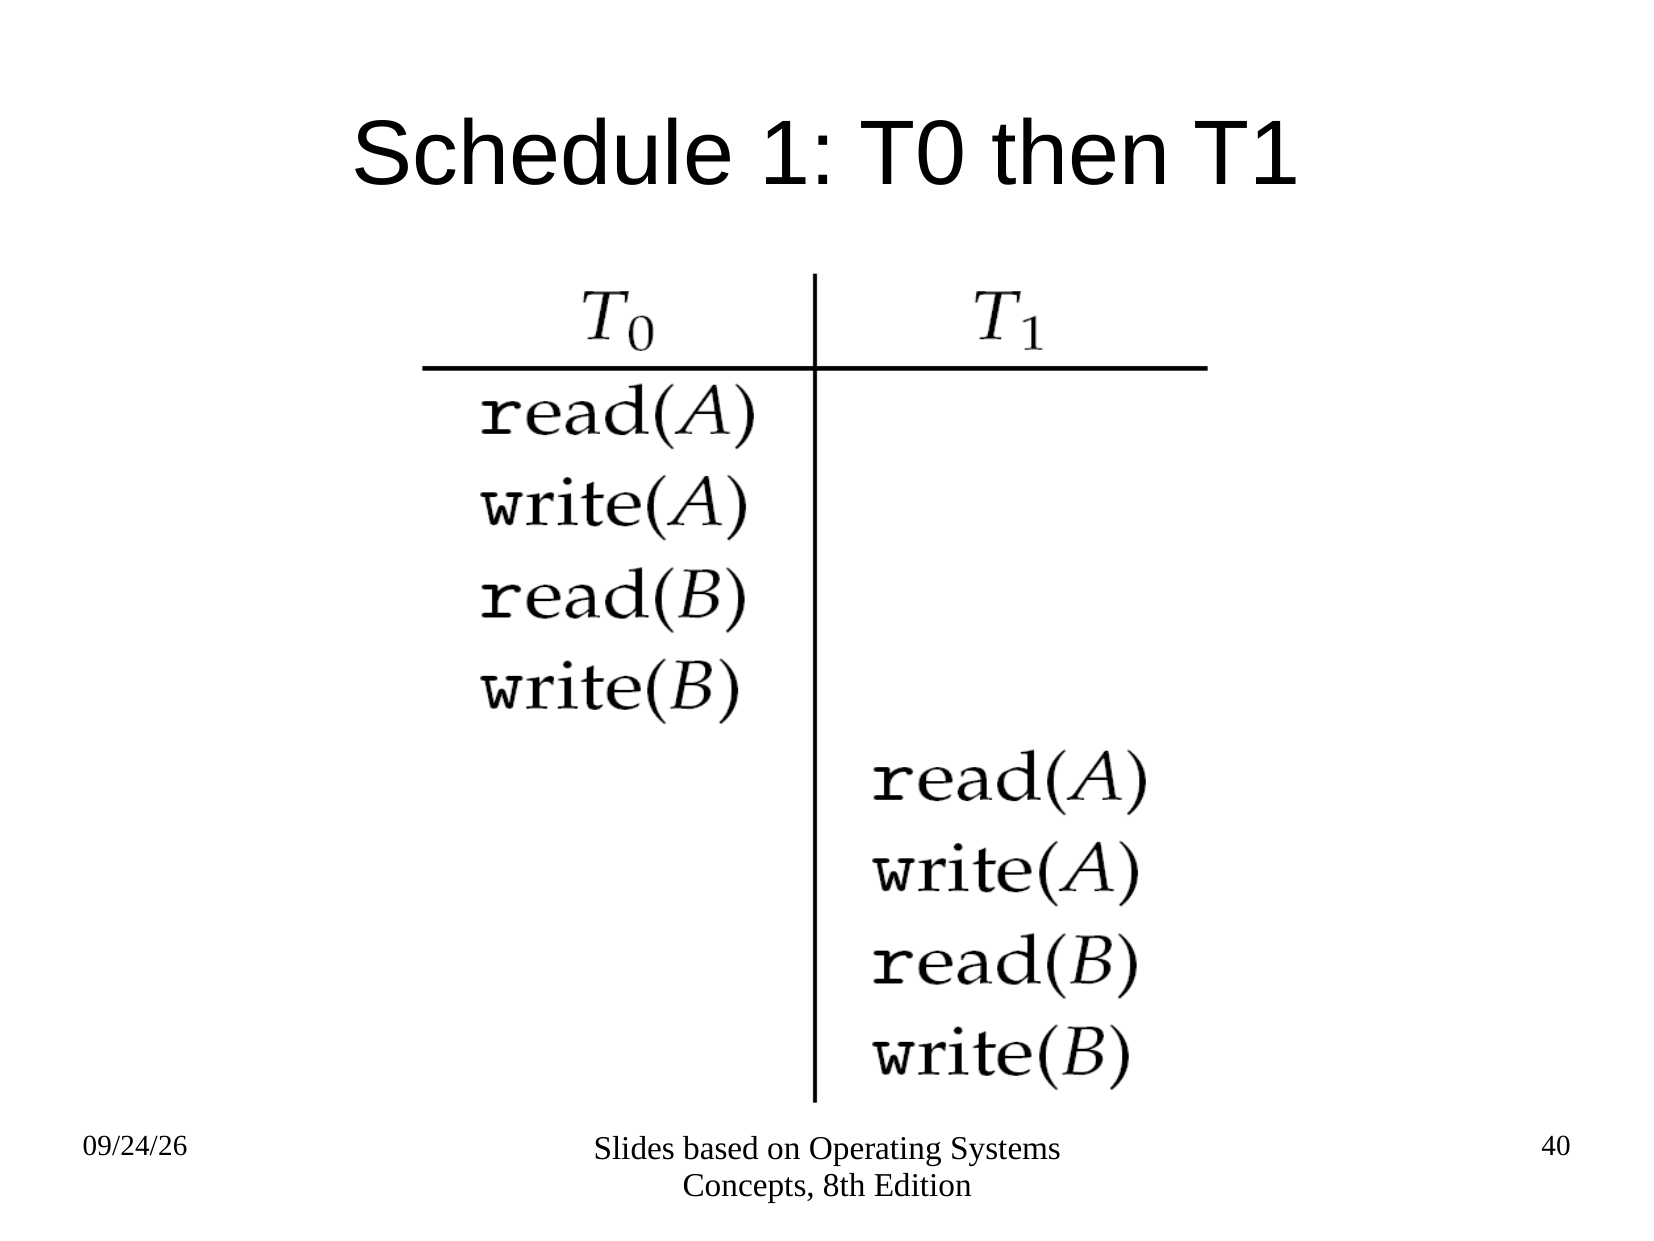

# Schedule 1: T0 then T1
40